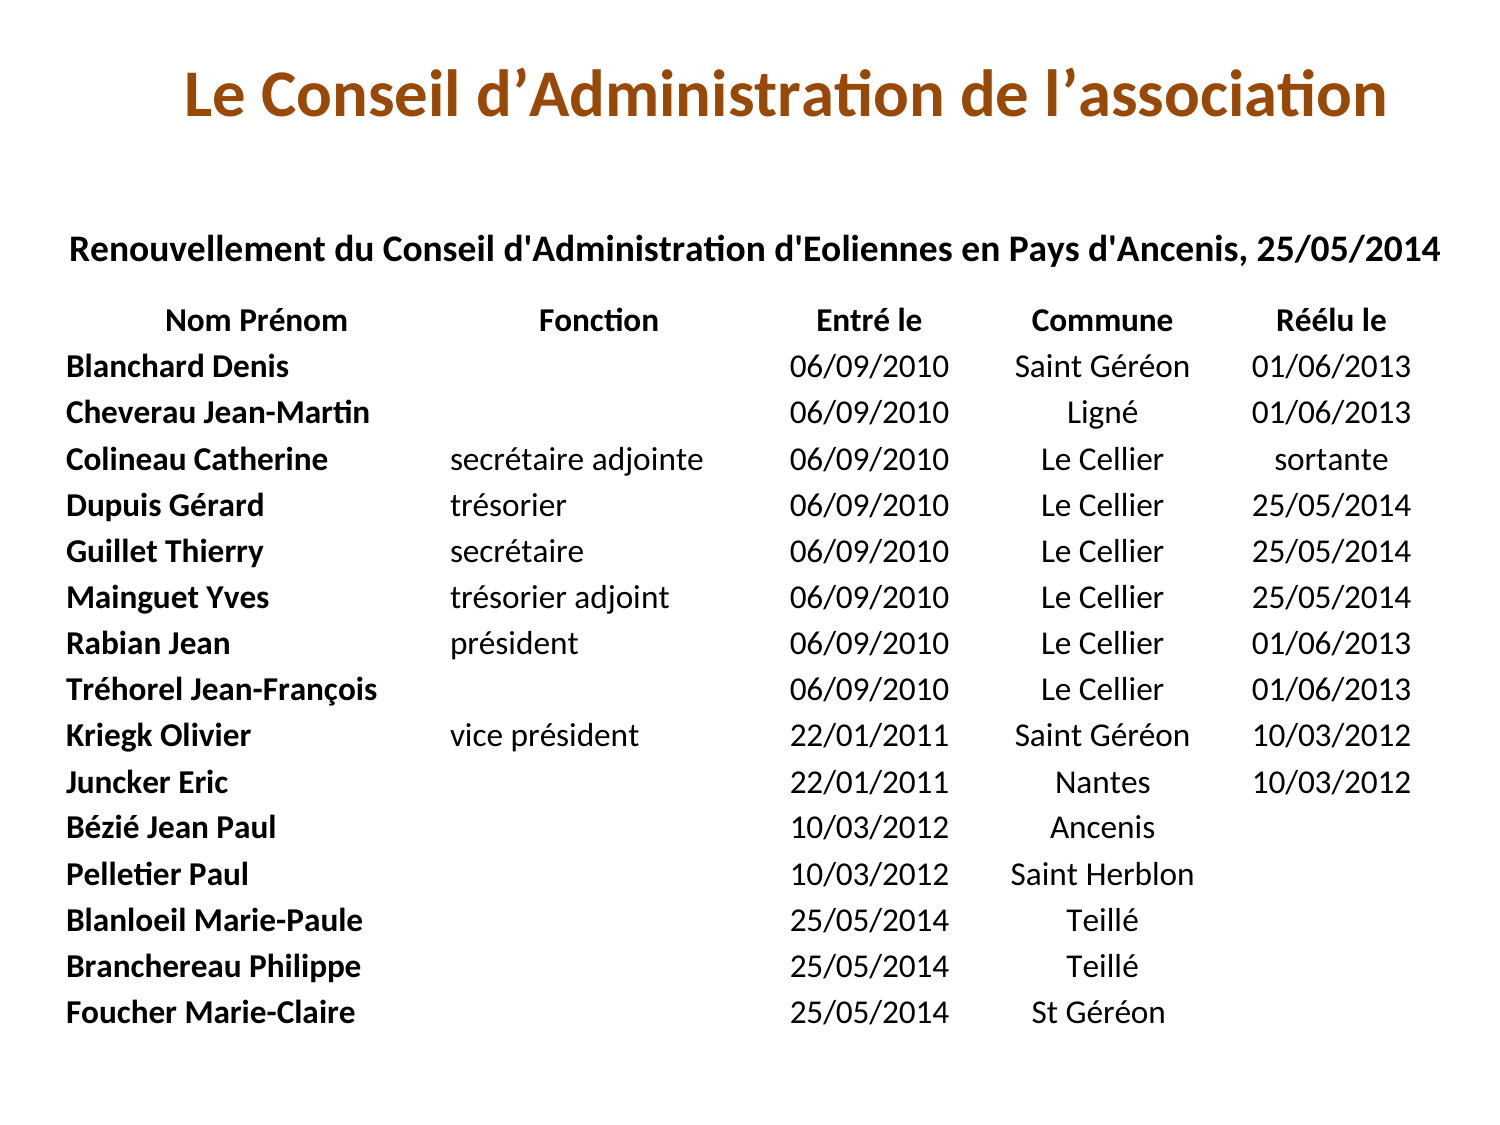

# Le Conseil d’Administration de l’association
| Renouvellement du Conseil d'Administration d'Eoliennes en Pays d'Ancenis, 25/05/2014 | | | | |
| --- | --- | --- | --- | --- |
| Nom Prénom | Fonction | Entré le | Commune | Réélu le |
| Blanchard Denis | | 06/09/2010 | Saint Géréon | 01/06/2013 |
| Cheverau Jean-Martin | | 06/09/2010 | Ligné | 01/06/2013 |
| Colineau Catherine | secrétaire adjointe | 06/09/2010 | Le Cellier | sortante |
| Dupuis Gérard | trésorier | 06/09/2010 | Le Cellier | 25/05/2014 |
| Guillet Thierry | secrétaire | 06/09/2010 | Le Cellier | 25/05/2014 |
| Mainguet Yves | trésorier adjoint | 06/09/2010 | Le Cellier | 25/05/2014 |
| Rabian Jean | président | 06/09/2010 | Le Cellier | 01/06/2013 |
| Tréhorel Jean-François | | 06/09/2010 | Le Cellier | 01/06/2013 |
| Kriegk Olivier | vice président | 22/01/2011 | Saint Géréon | 10/03/2012 |
| Juncker Eric | | 22/01/2011 | Nantes | 10/03/2012 |
| Bézié Jean Paul | | 10/03/2012 | Ancenis | |
| Pelletier Paul | | 10/03/2012 | Saint Herblon | |
| Blanloeil Marie-Paule | | 25/05/2014 | Teillé | |
| Branchereau Philippe | | 25/05/2014 | Teillé | |
| Foucher Marie-Claire | | 25/05/2014 | St Géréon | |